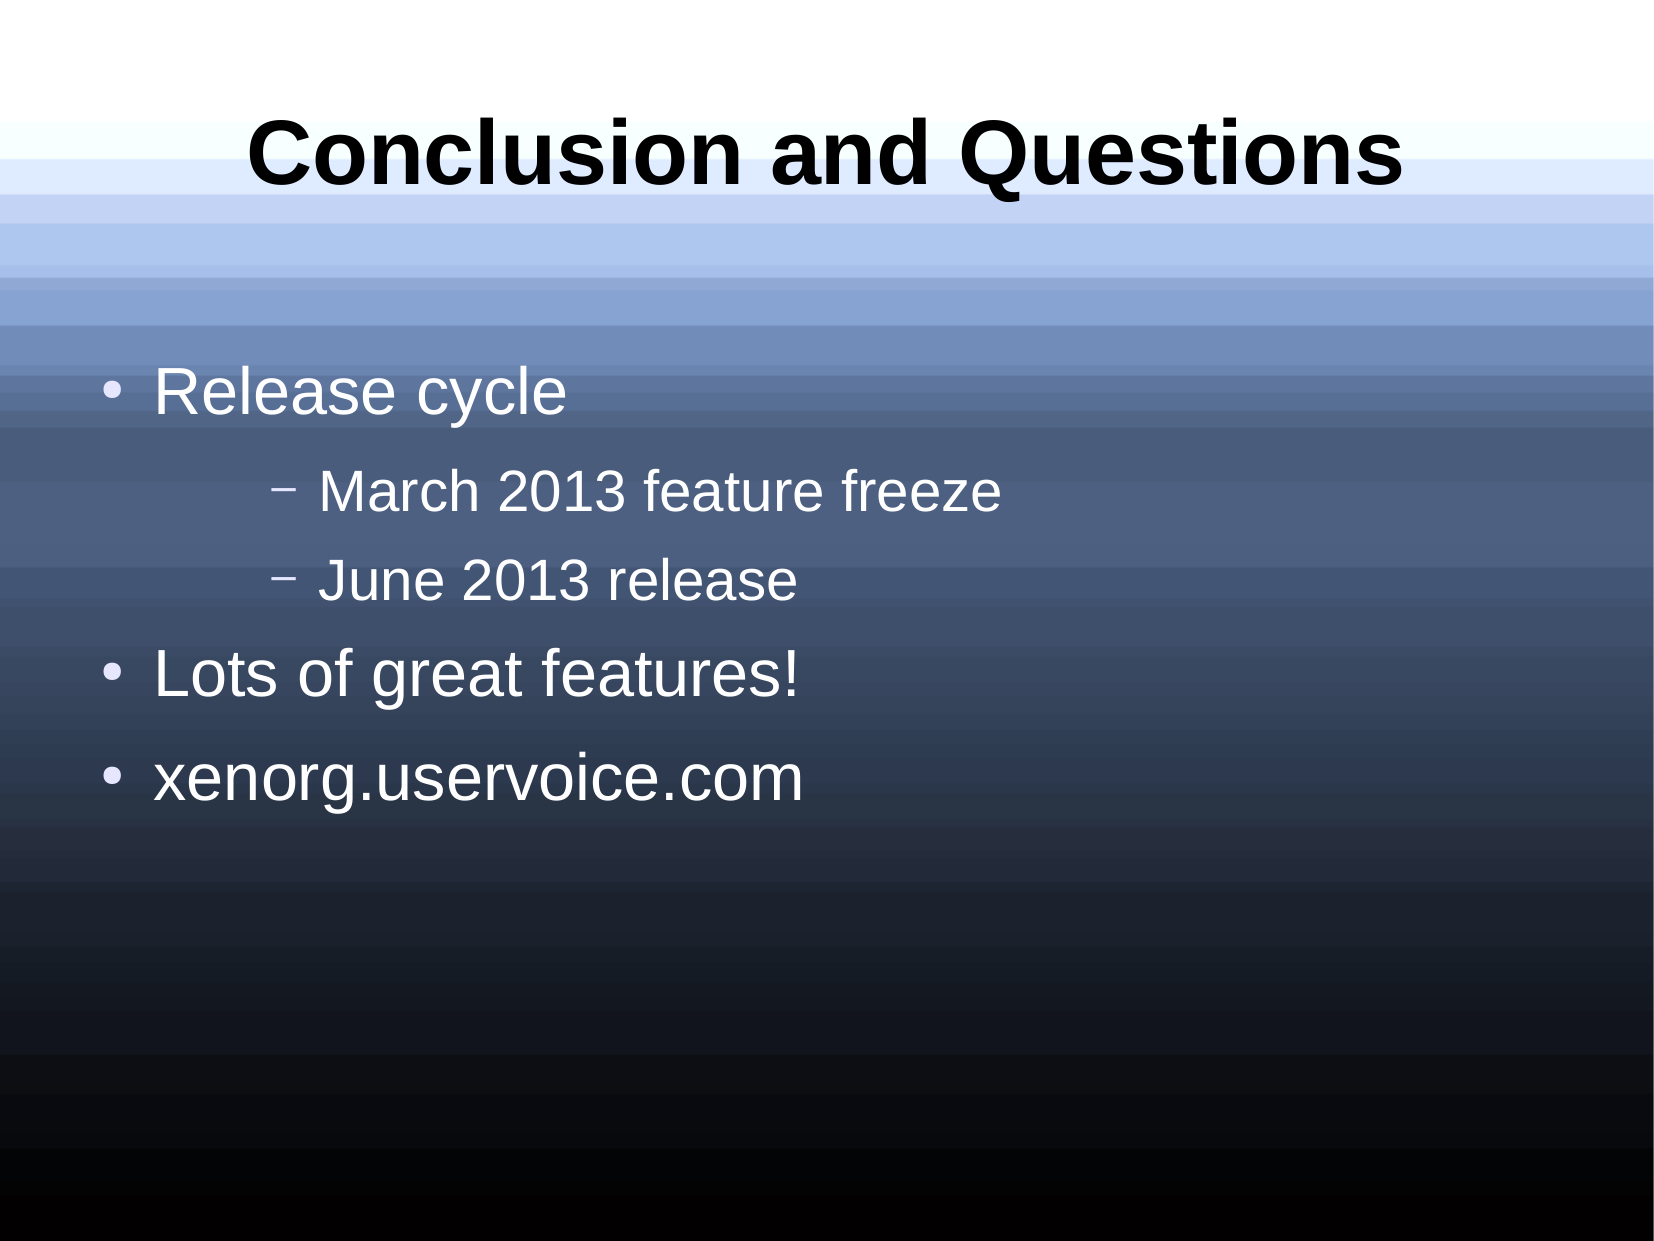

# Conclusion and Questions
Release cycle
March 2013 feature freeze
June 2013 release
Lots of great features!
xenorg.uservoice.com